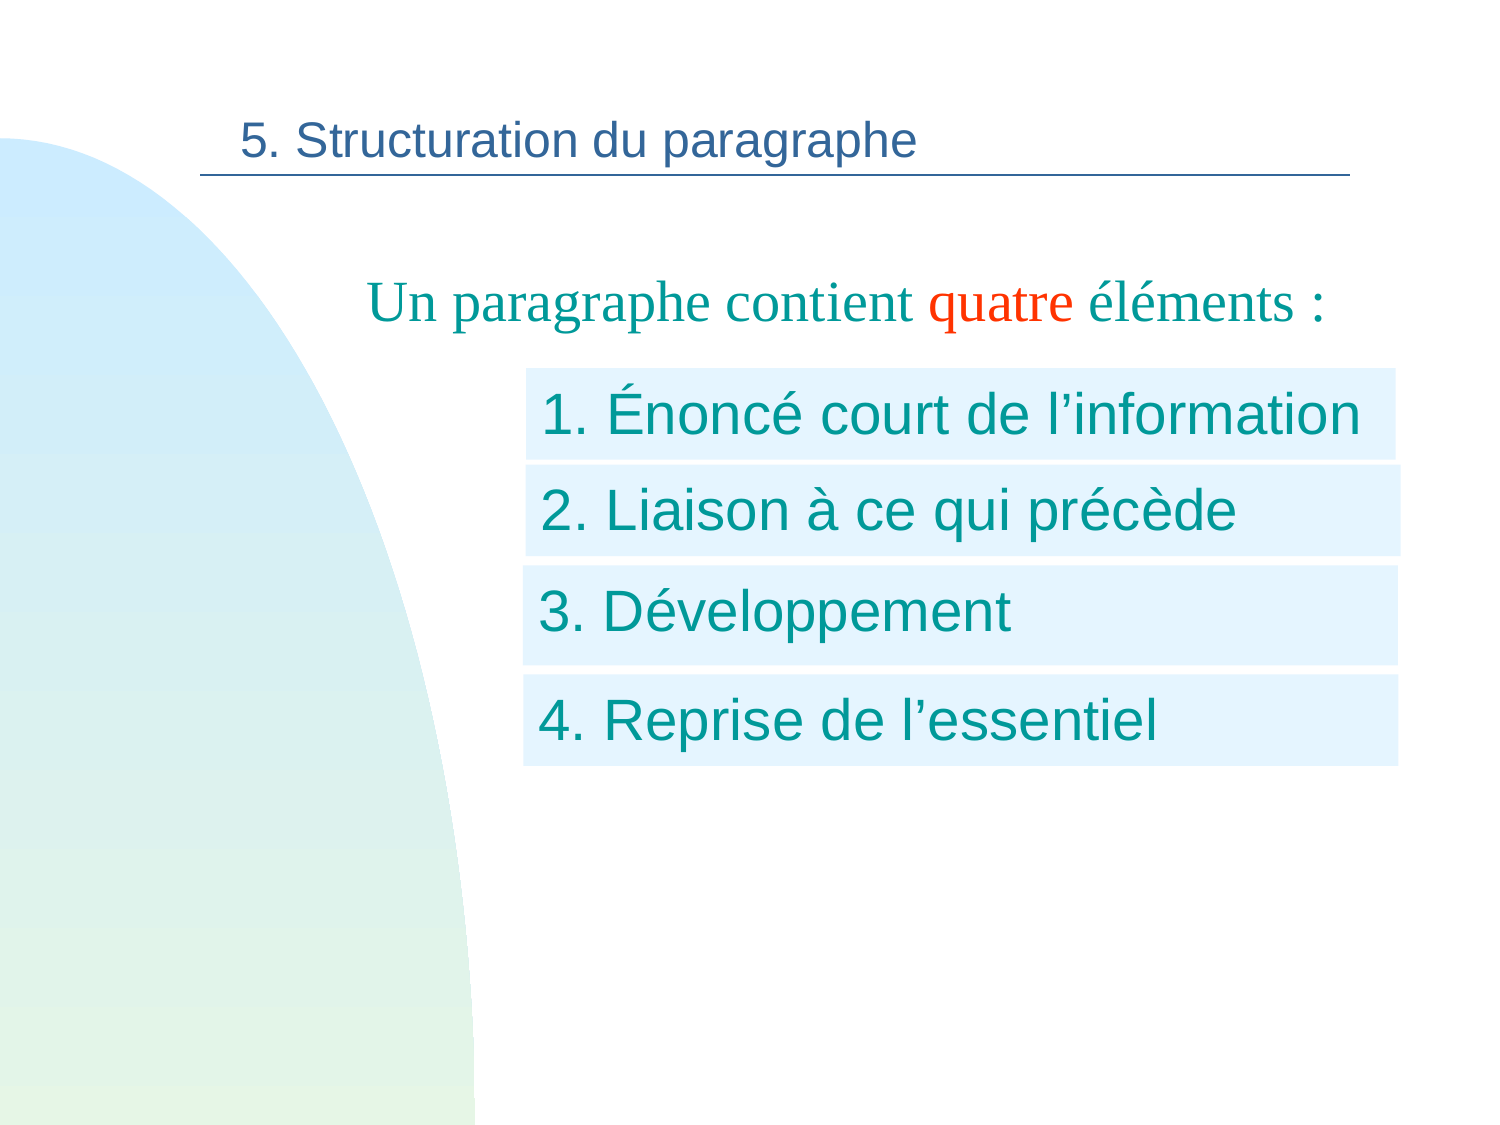

5. Structuration du paragraphe
Un paragraphe contient quatre éléments :
1. Énoncé court de l’information
2. Liaison à ce qui précède
3. Développement
4. Reprise de l’essentiel